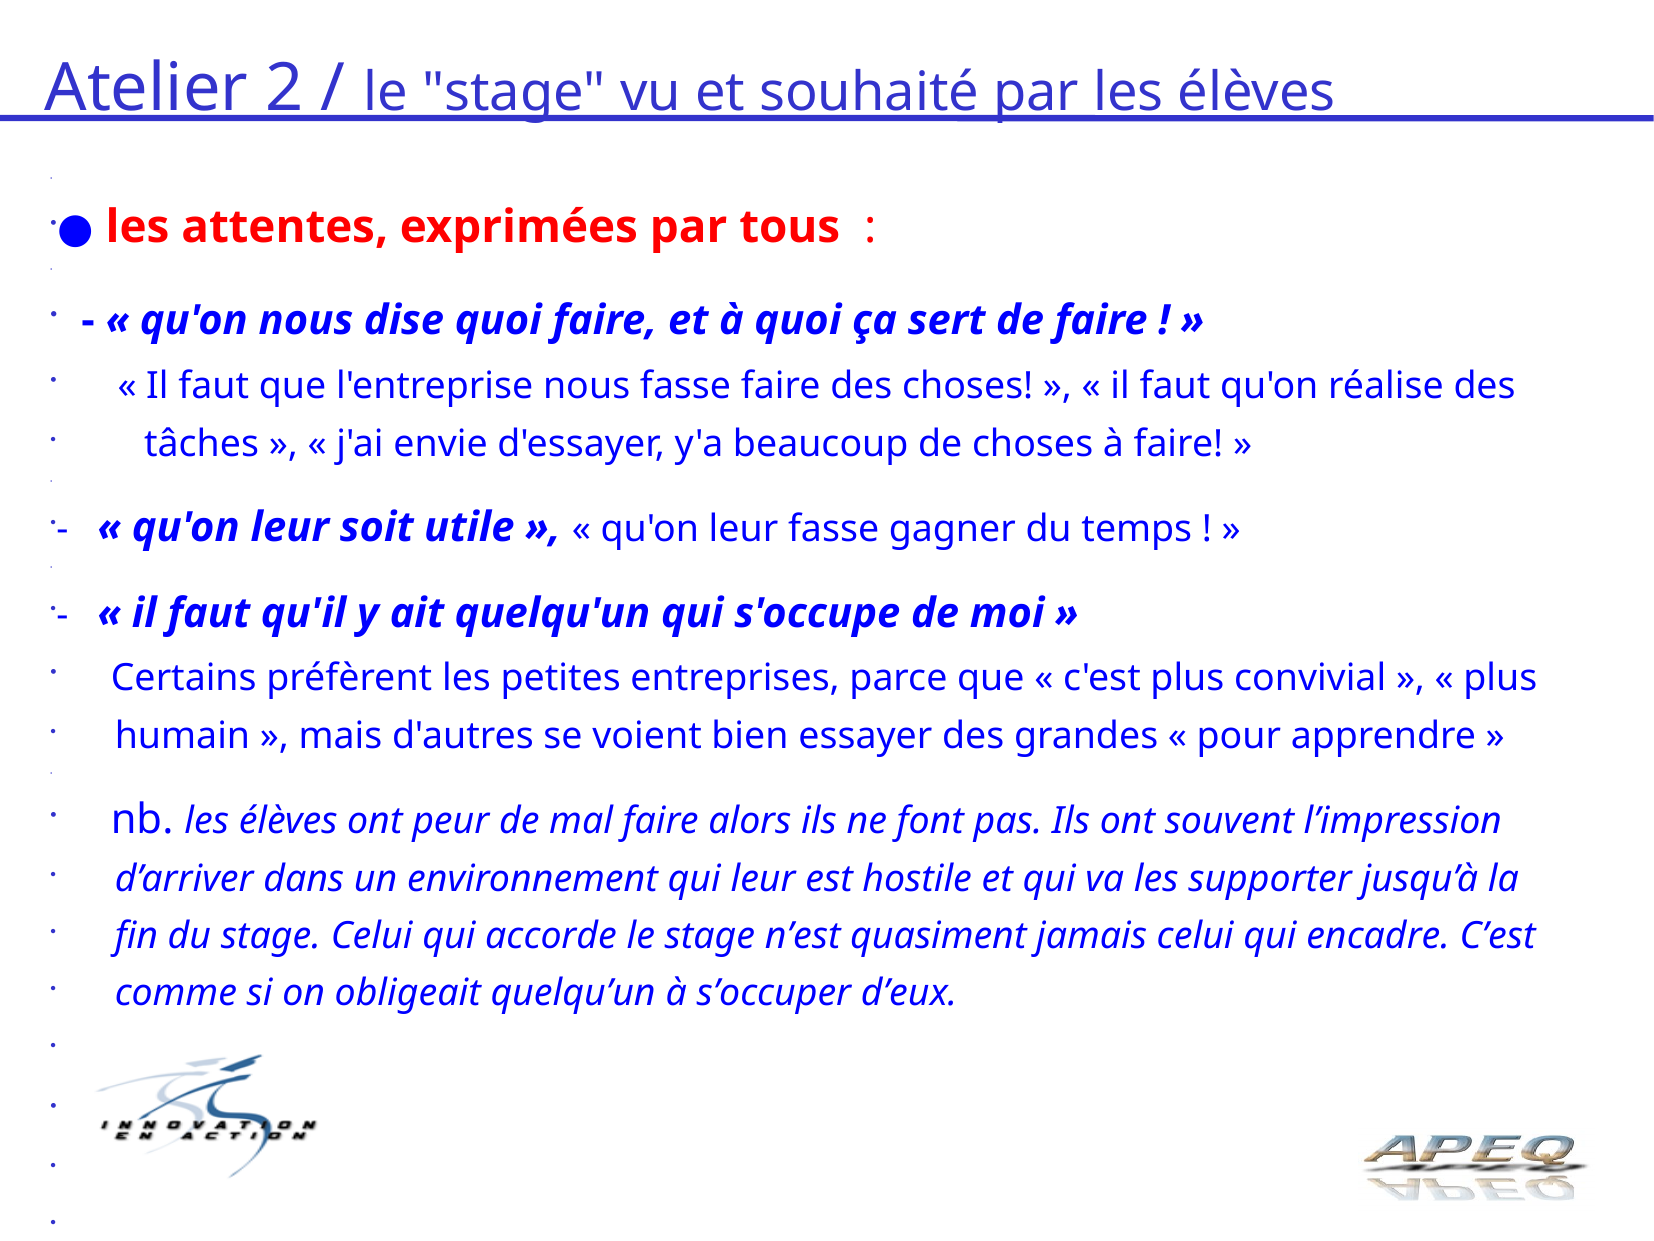

Atelier 2 / le "stage" vu et souhaité par les élèves
● les attentes, exprimées par tous :
 - « qu'on nous dise quoi faire, et à quoi ça sert de faire ! »
 « Il faut que l'entreprise nous fasse faire des choses! », « il faut qu'on réalise des
 tâches », « j'ai envie d'essayer, y'a beaucoup de choses à faire! »
- « qu'on leur soit utile », « qu'on leur fasse gagner du temps ! »
- « il faut qu'il y ait quelqu'un qui s'occupe de moi »
 Certains préfèrent les petites entreprises, parce que « c'est plus convivial », « plus
 humain », mais d'autres se voient bien essayer des grandes « pour apprendre »
 nb. les élèves ont peur de mal faire alors ils ne font pas. Ils ont souvent l’impression
 d’arriver dans un environnement qui leur est hostile et qui va les supporter jusqu’à la
 fin du stage. Celui qui accorde le stage n’est quasiment jamais celui qui encadre. C’est
 comme si on obligeait quelqu’un à s’occuper d’eux.